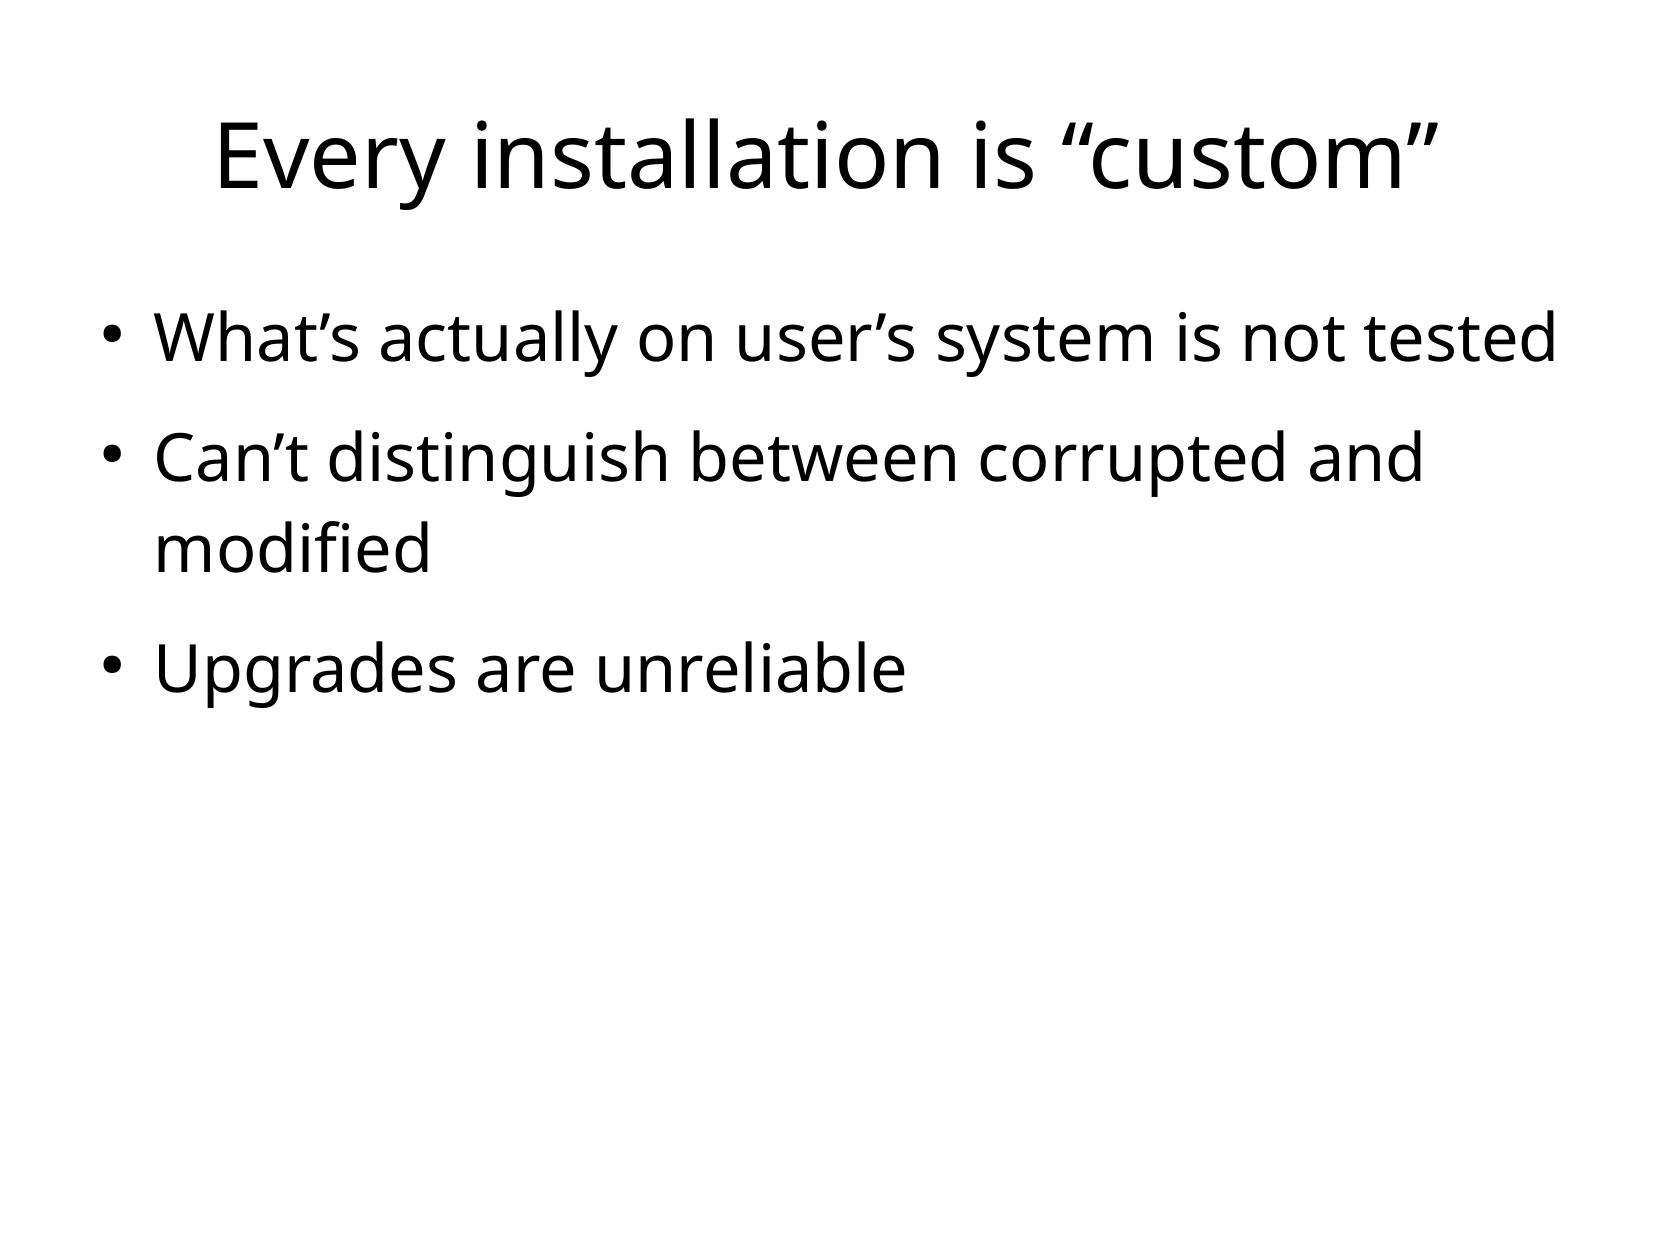

# Every installation is “custom”
What’s actually on user’s system is not tested
Can’t distinguish between corrupted and modified
Upgrades are unreliable